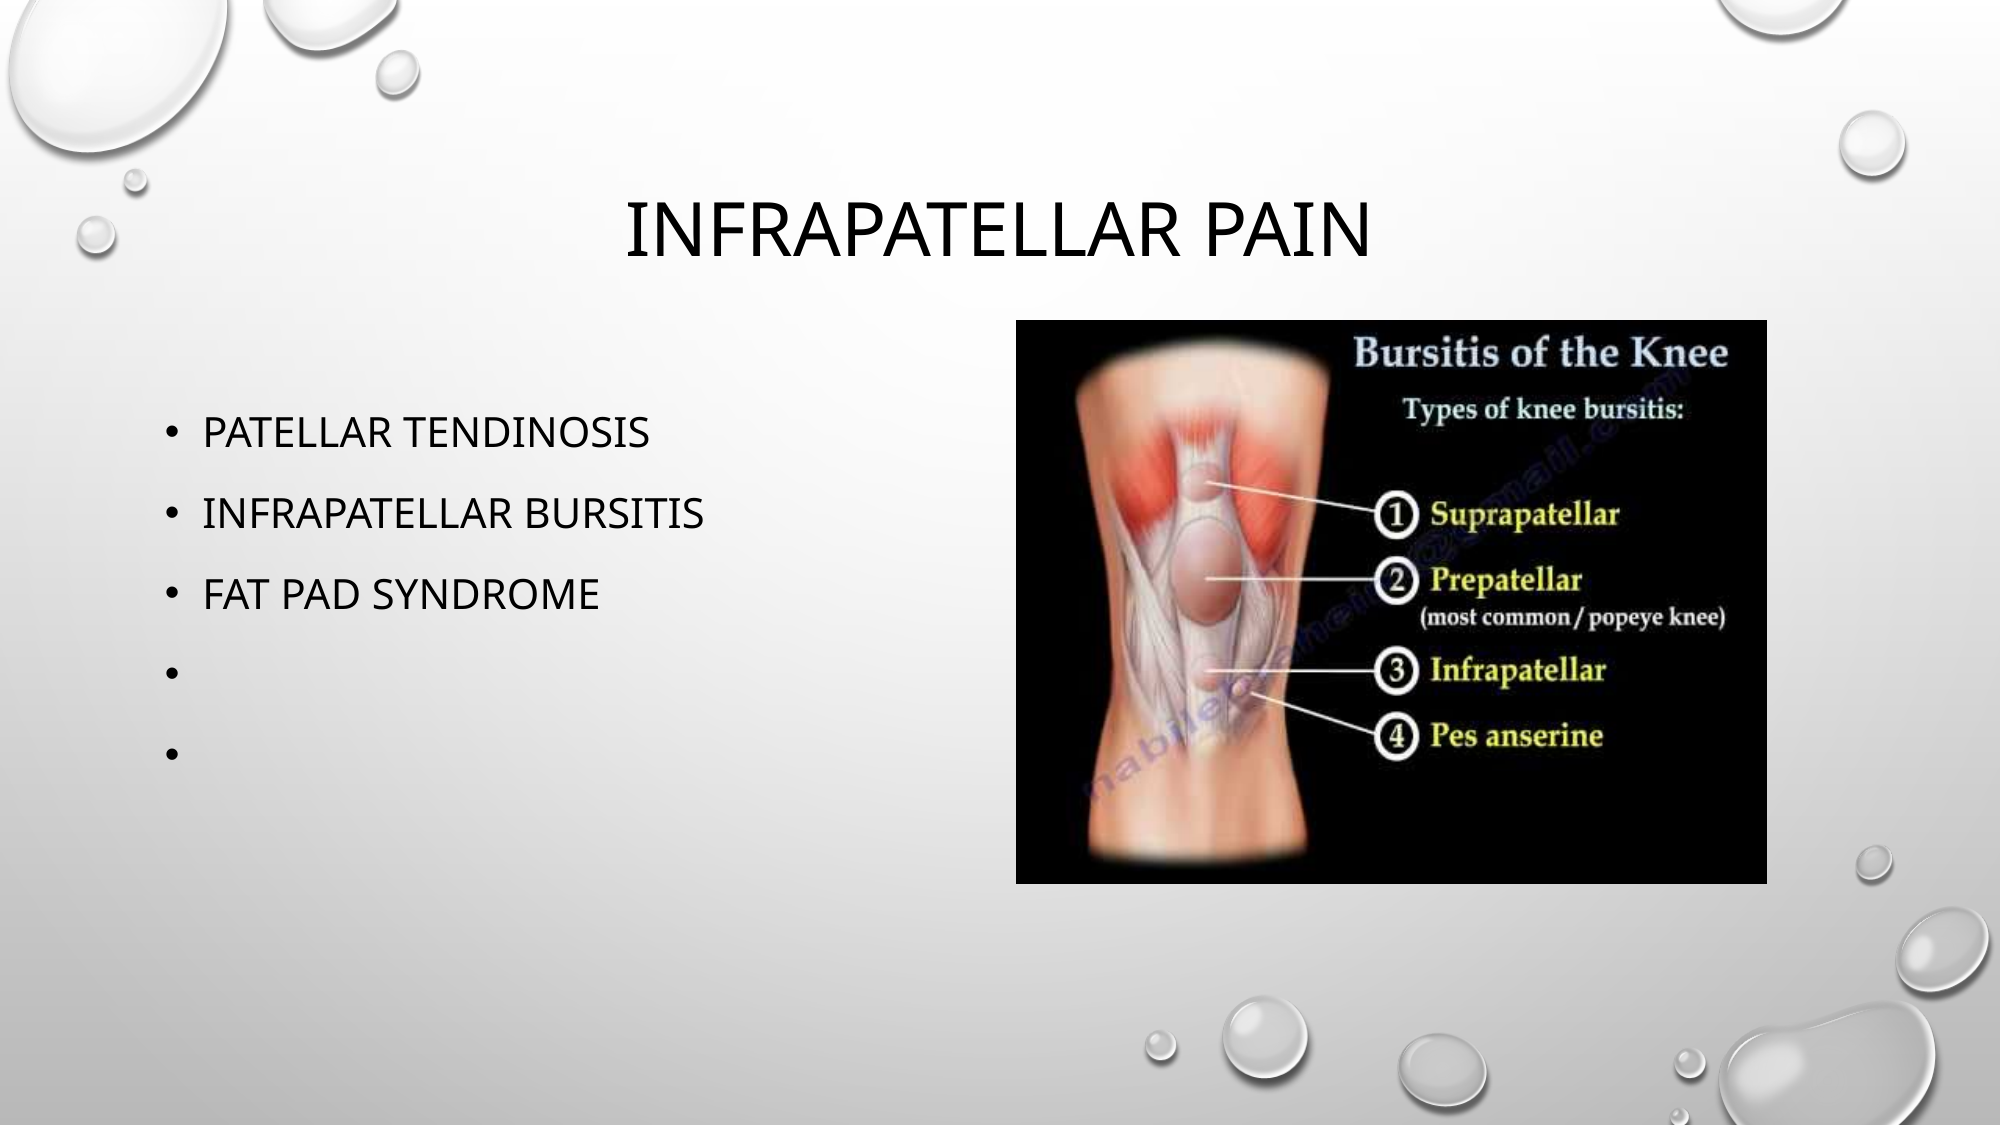

# Infrapatellar pain
Patellar tendinosis
Infrapatellar bursitis
Fat pad syndrome